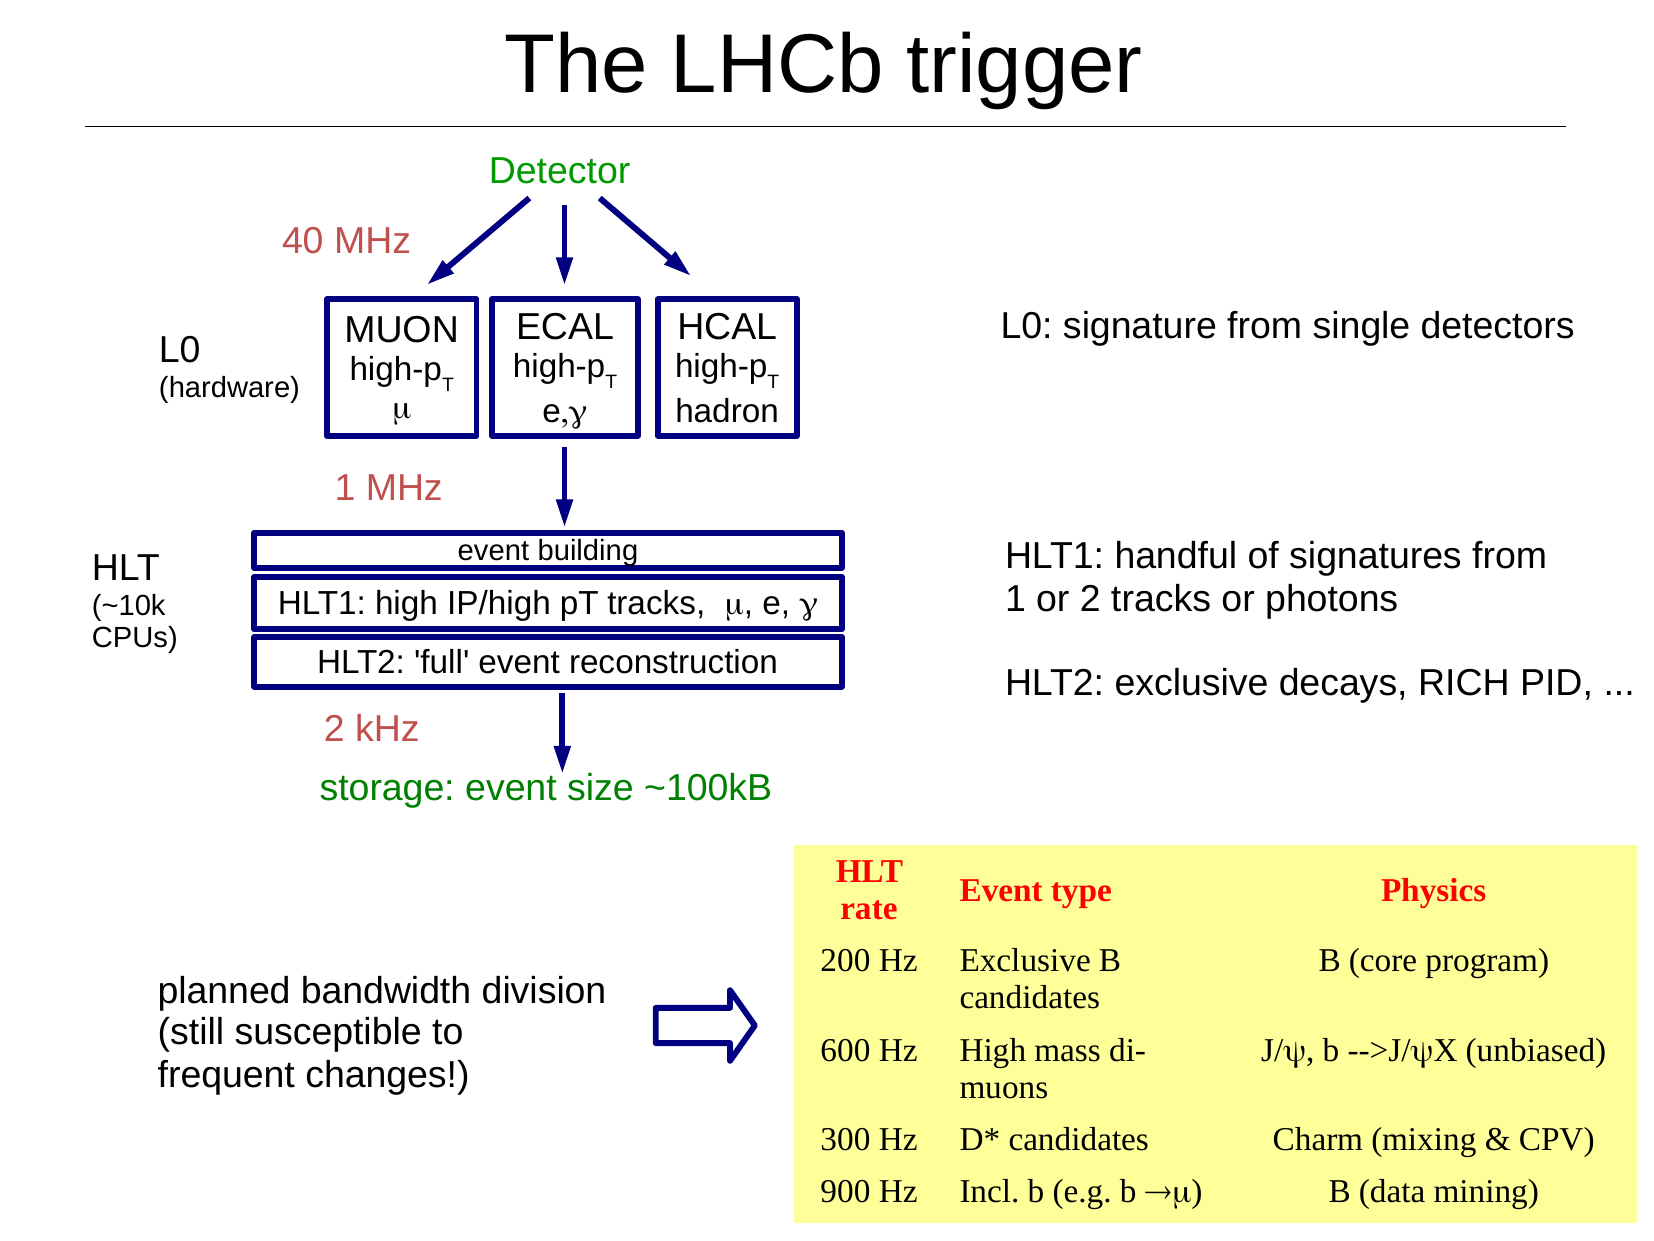

# The LHCb trigger
Detector
40 MHz
L0: signature from single detectors
MUON
high-pT
m
ECAL
high-pT
e,g
HCAL
high-pT
hadron
L0
(hardware)
 1 MHz
HLT1: handful of signatures from
1 or 2 tracks or photons
HLT2: exclusive decays, RICH PID, ...
event building
HLT
(~10k
CPUs)
HLT1: high IP/high pT tracks, m, e, g
HLT2: 'full' event reconstruction
2 kHz
storage: event size ~100kB
| HLT rate | Event type | Physics |
| --- | --- | --- |
| 200 Hz | Exclusive B candidates | B (core program) |
| 600 Hz | High mass di-muons | J/y, b -->J/yX (unbiased) |
| 300 Hz | D\* candidates | Charm (mixing & CPV) |
| 900 Hz | Incl. b (e.g. b ®m) | B (data mining) |
planned bandwidth division
(still susceptible to
frequent changes!)
17